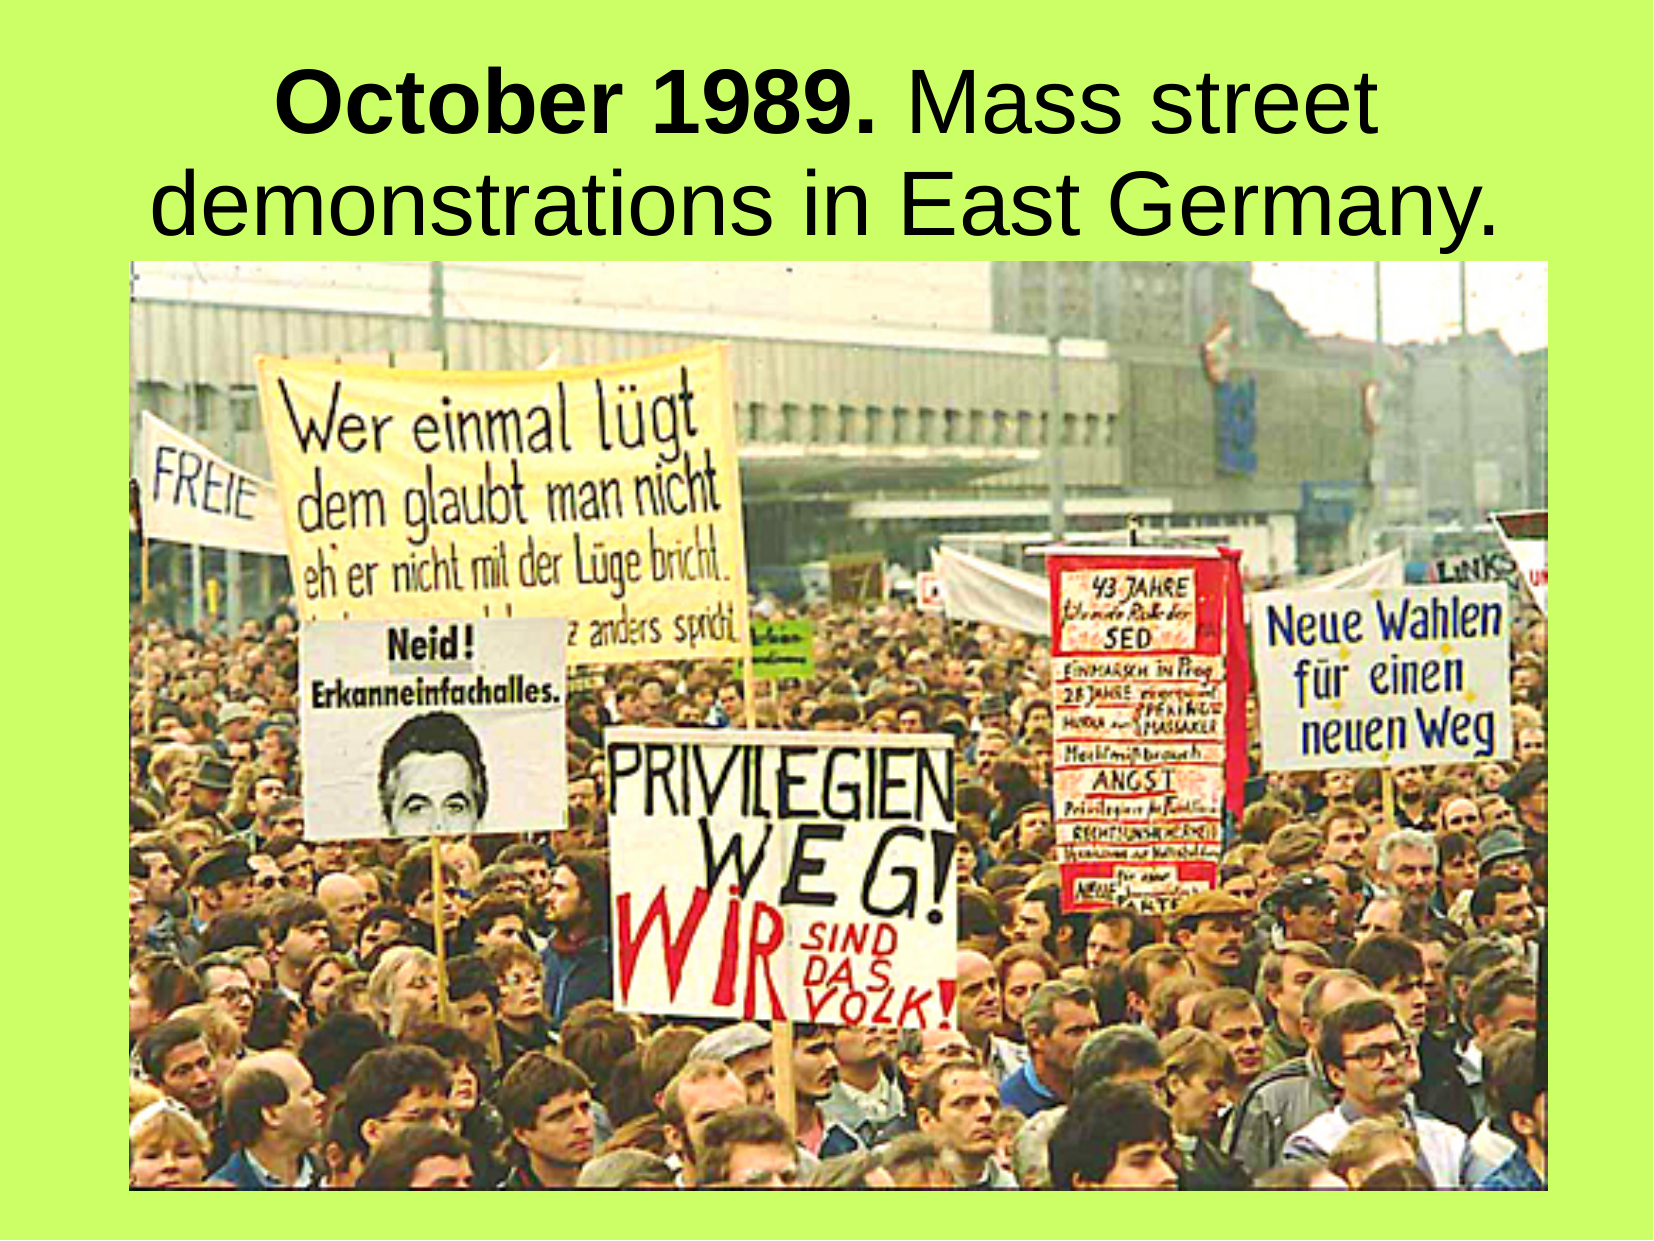

# October 1989. Mass street demonstrations in East Germany.